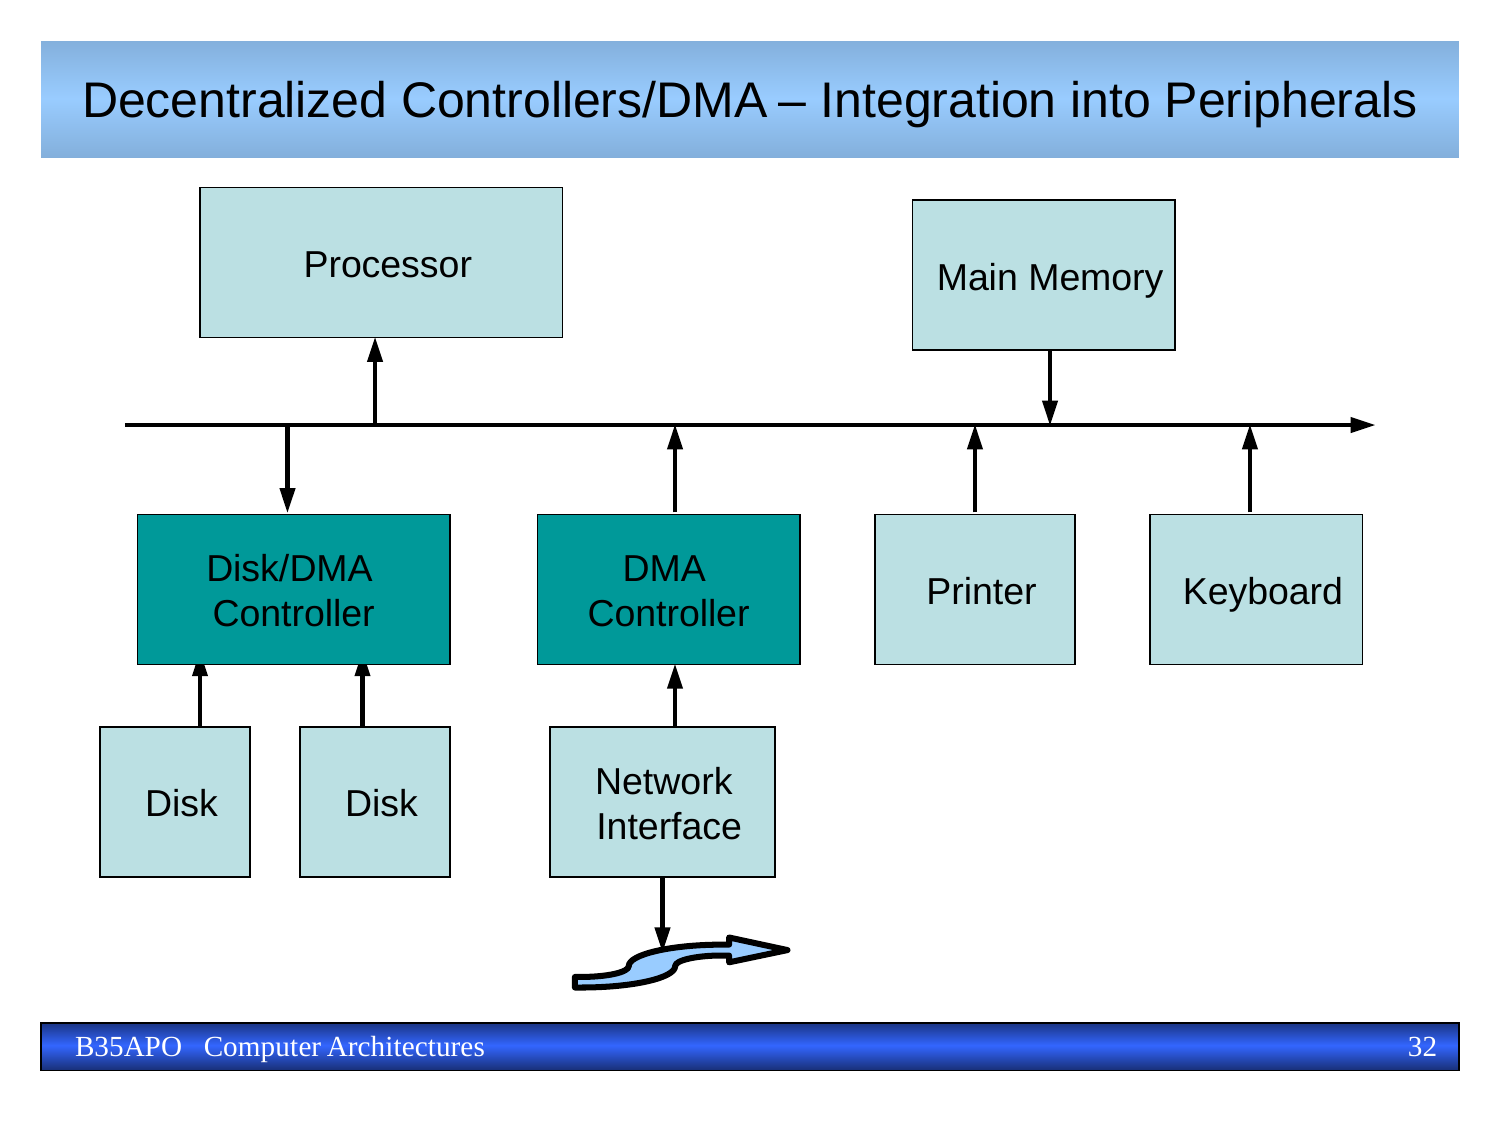

# Decentralized Controllers/DMA – Integration into Peripherals
Processor
Main Memory
Disk/DMA
Controller
DMA
Controller
Printer
Keyboard
Disk
Disk
Network
Interface
B35APO Computer Architectures
32